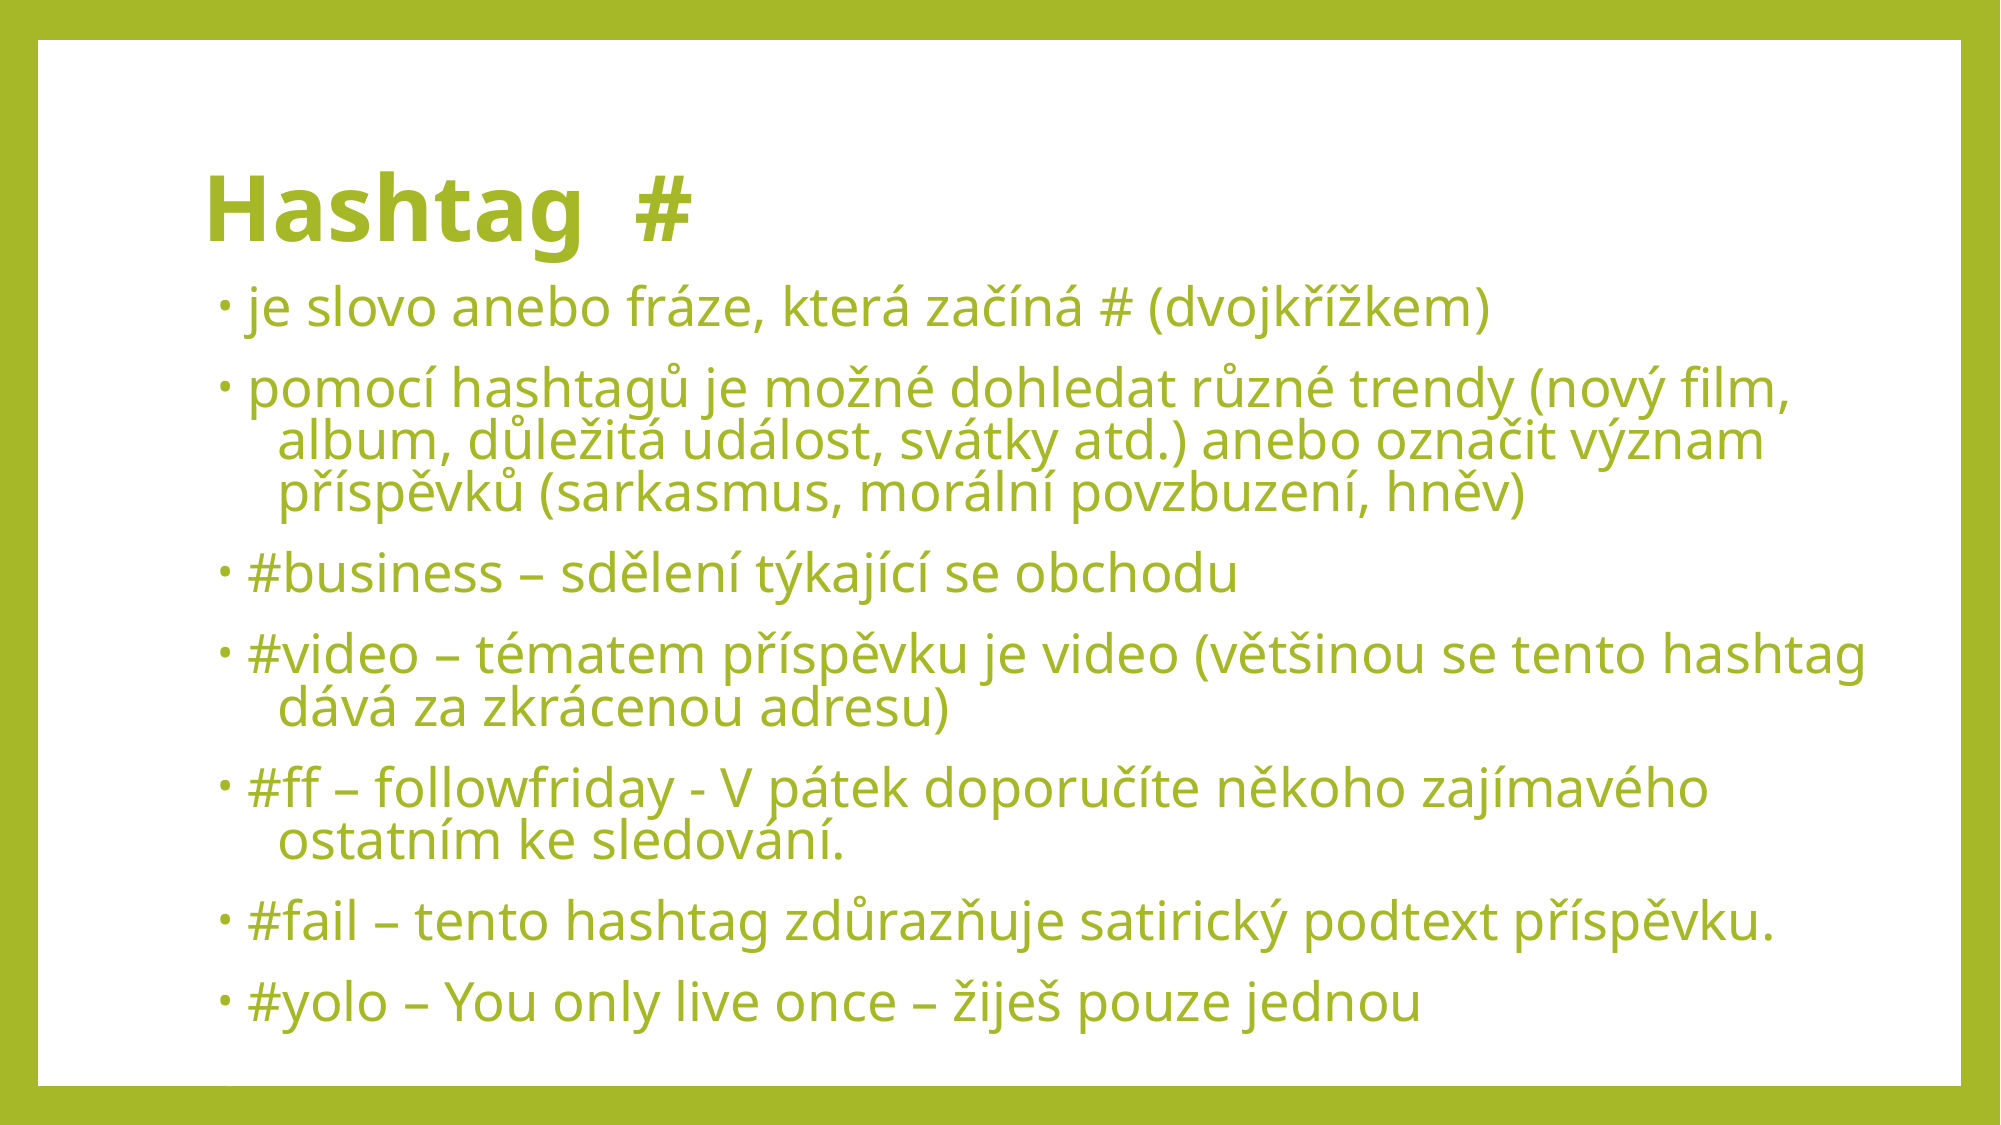

# Hashtag #
je slovo anebo fráze, která začíná # (dvojkřížkem)
pomocí hashtagů je možné dohledat různé trendy (nový film, album, důležitá událost, svátky atd.) anebo označit význam příspěvků (sarkasmus, morální povzbuzení, hněv)
#business – sdělení týkající se obchodu
#video – tématem příspěvku je video (většinou se tento hashtag dává za zkrácenou adresu)
#ff – followfriday - V pátek doporučíte někoho zajímavého ostatním ke sledování.
#fail – tento hashtag zdůrazňuje satirický podtext příspěvku.
#yolo – You only live once – žiješ pouze jednou